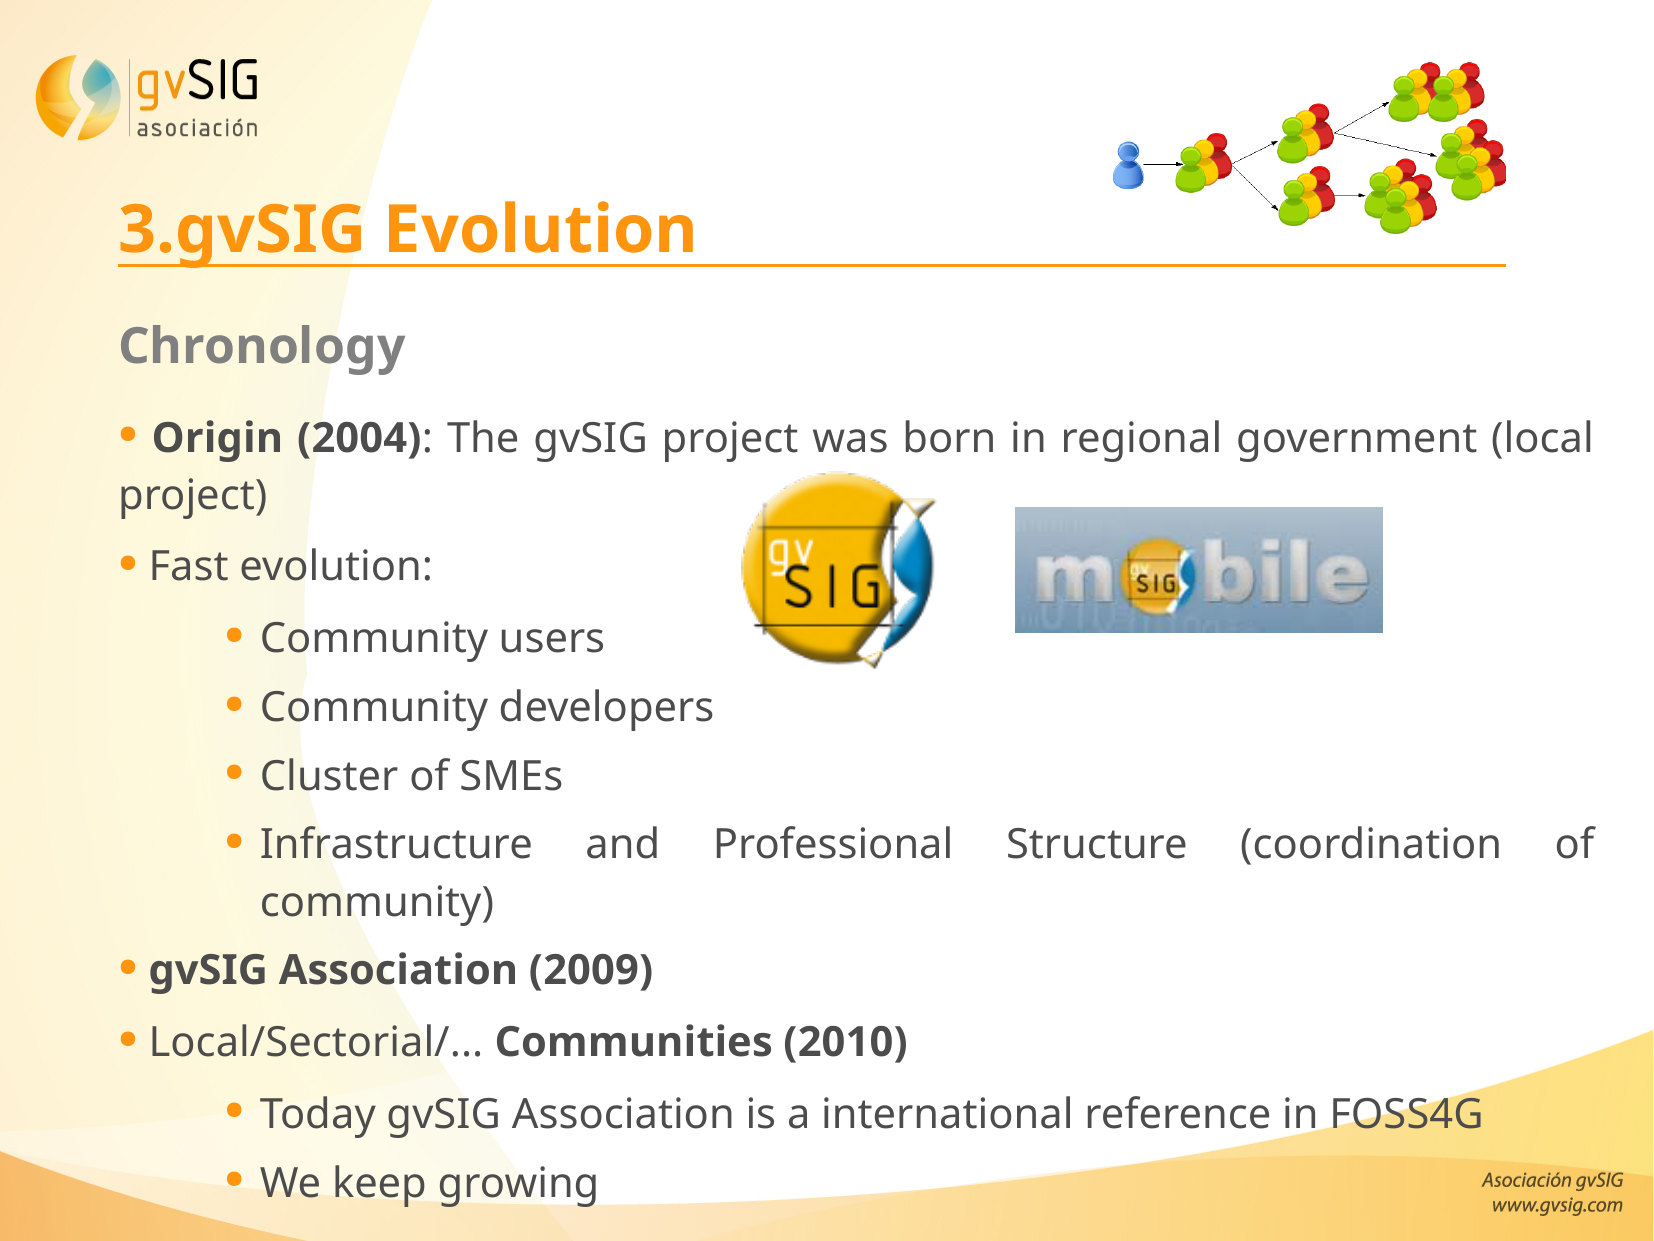

# 3.gvSIG Evolution
Chronology
 Origin (2004): The gvSIG project was born in regional government (local project)
 Fast evolution:
Community users
Community developers
Cluster of SMEs
Infrastructure and Professional Structure (coordination of community)
 gvSIG Association (2009)
 Local/Sectorial/... Communities (2010)
Today gvSIG Association is a international reference in FOSS4G
We keep growing